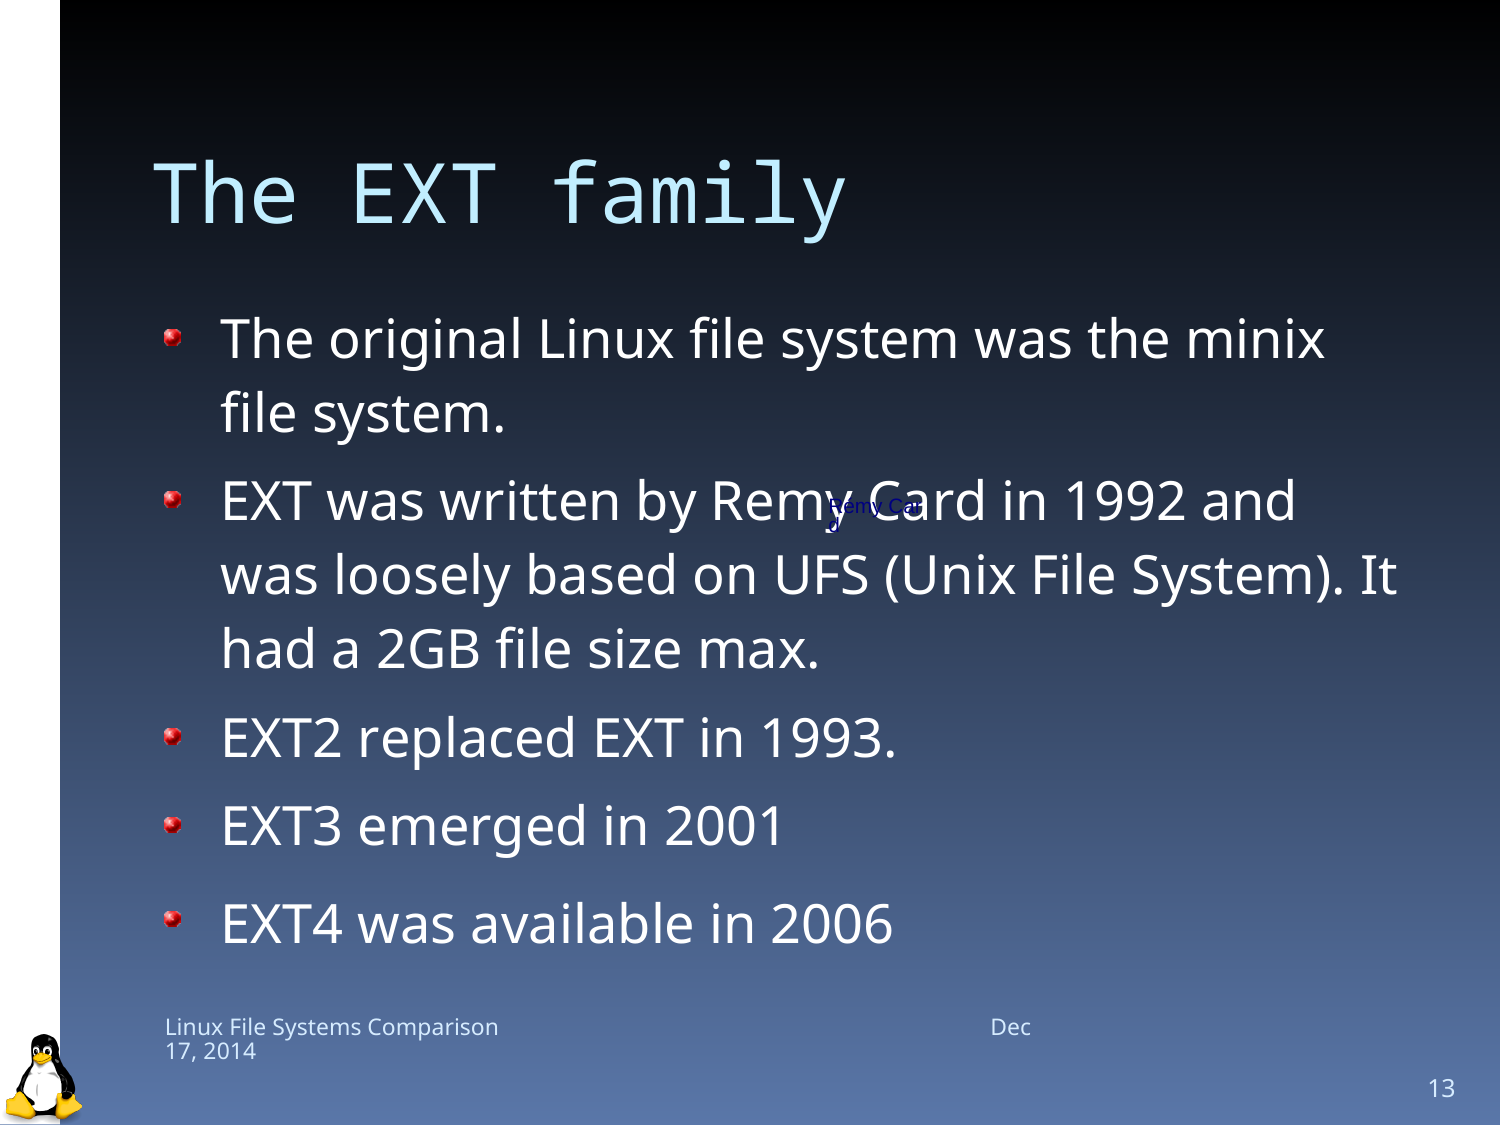

# The EXT family
The original Linux file system was the minix file system.
EXT was written by Remy Card in 1992 and was loosely based on UFS (Unix File System). It had a 2GB file size max.
EXT2 replaced EXT in 1993.
EXT3 emerged in 2001
EXT4 was available in 2006
Rémy Card
Linux File Systems Comparison Dec 17, 2014
Dec 17, 2014
13